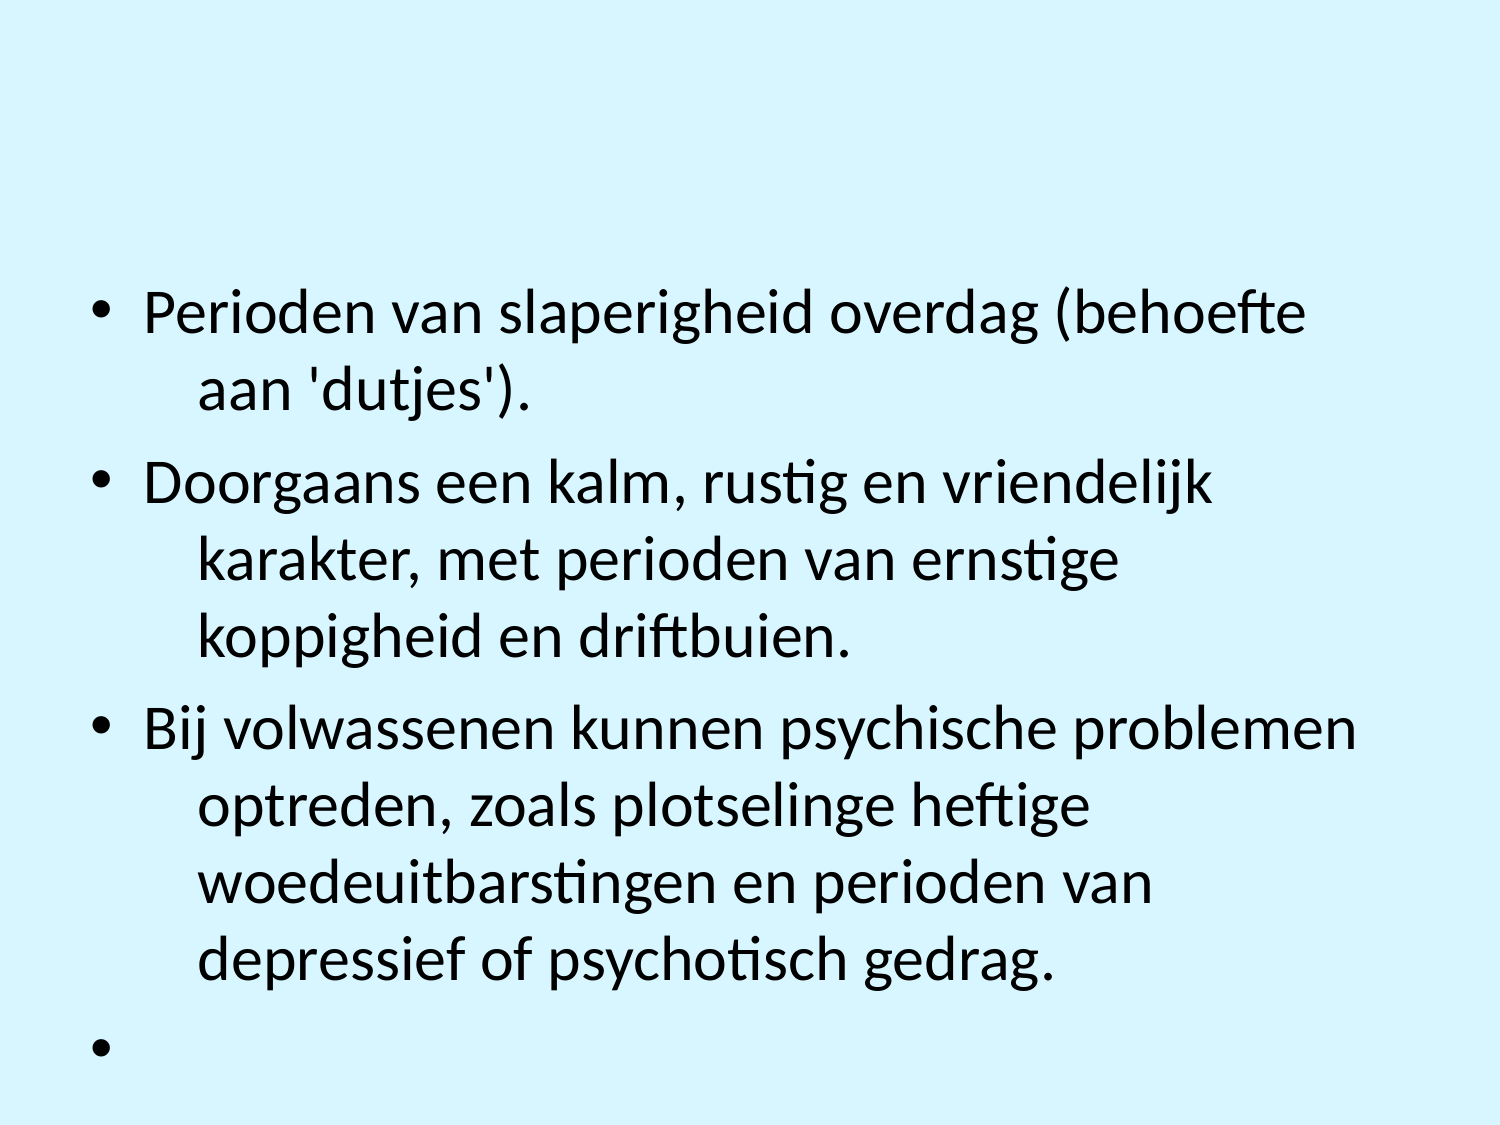

#
Perioden van slaperigheid overdag (behoefte aan 'dutjes').
Doorgaans een kalm, rustig en vriendelijk karakter, met perioden van ernstige koppigheid en driftbuien.
Bij volwassenen kunnen psychische problemen optreden, zoals plotselinge heftige woedeuitbarstingen en perioden van depressief of psychotisch gedrag.